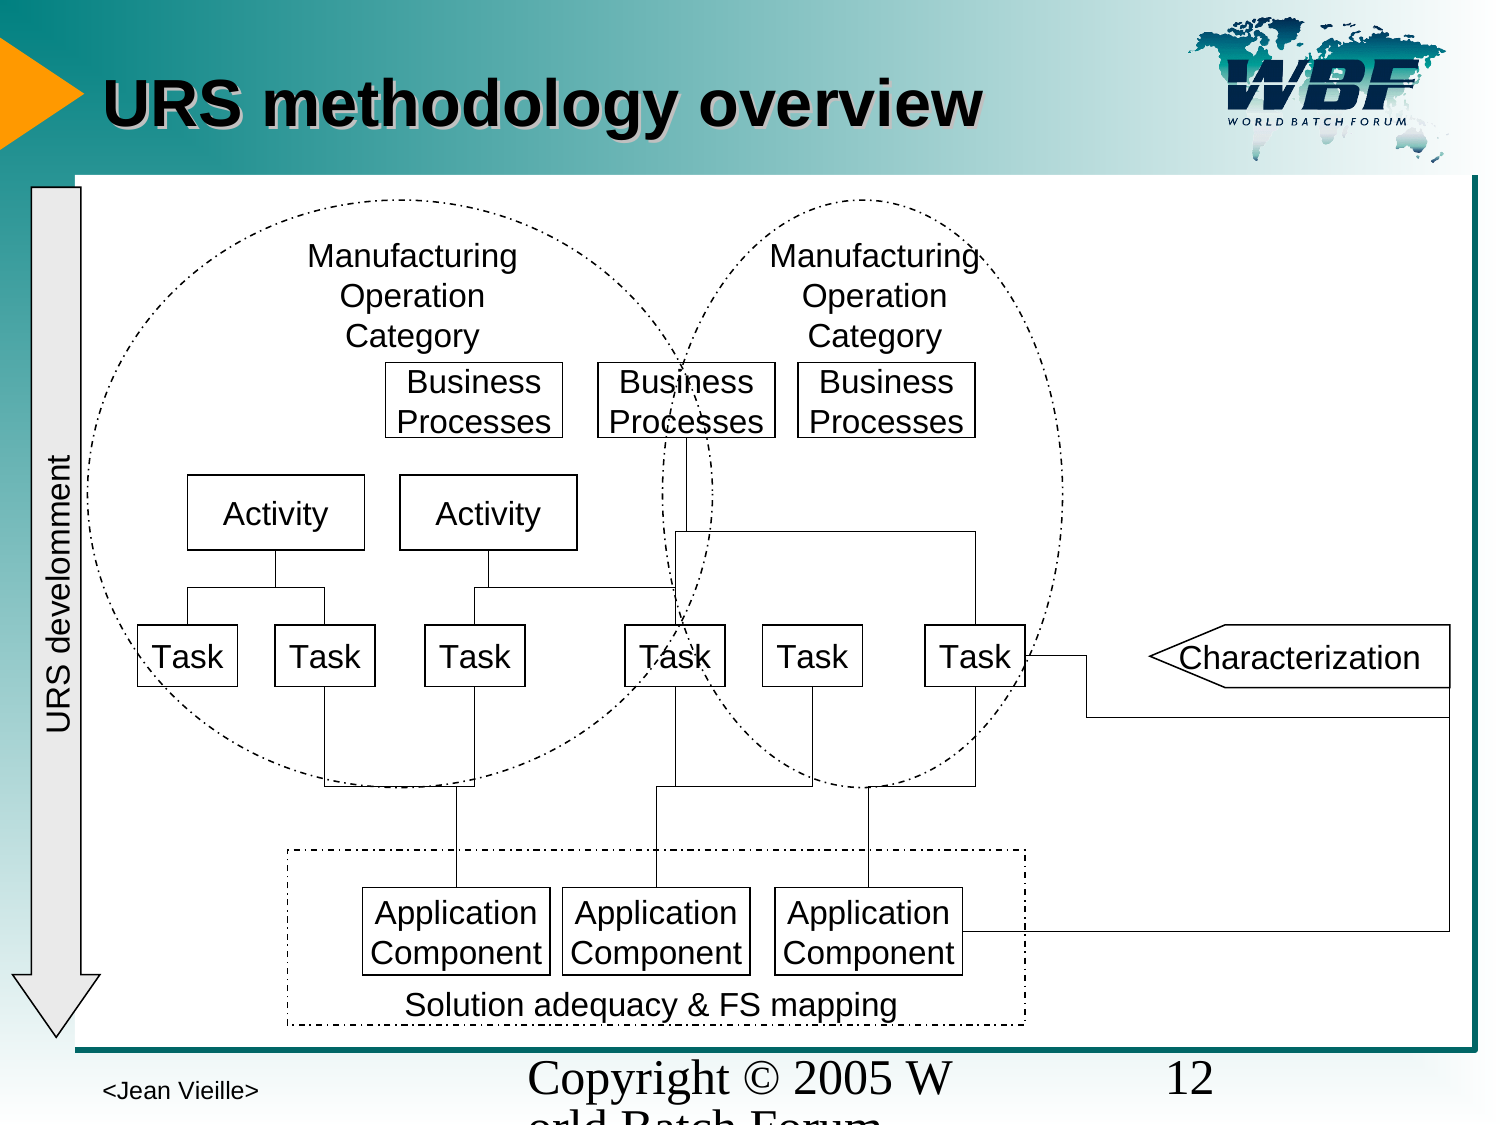

# URS methodology overview
URS develomment
Manufacturing Operation Category
Manufacturing Operation Category
Business Processes
Business Processes
Business Processes
Activity
Activity
Task
Task
Task
Task
Task
Task
Characterization
Solution adequacy & FS mapping
Application Component
Application Component
Application Component
Copyright © 2005 World Batch Forum
12